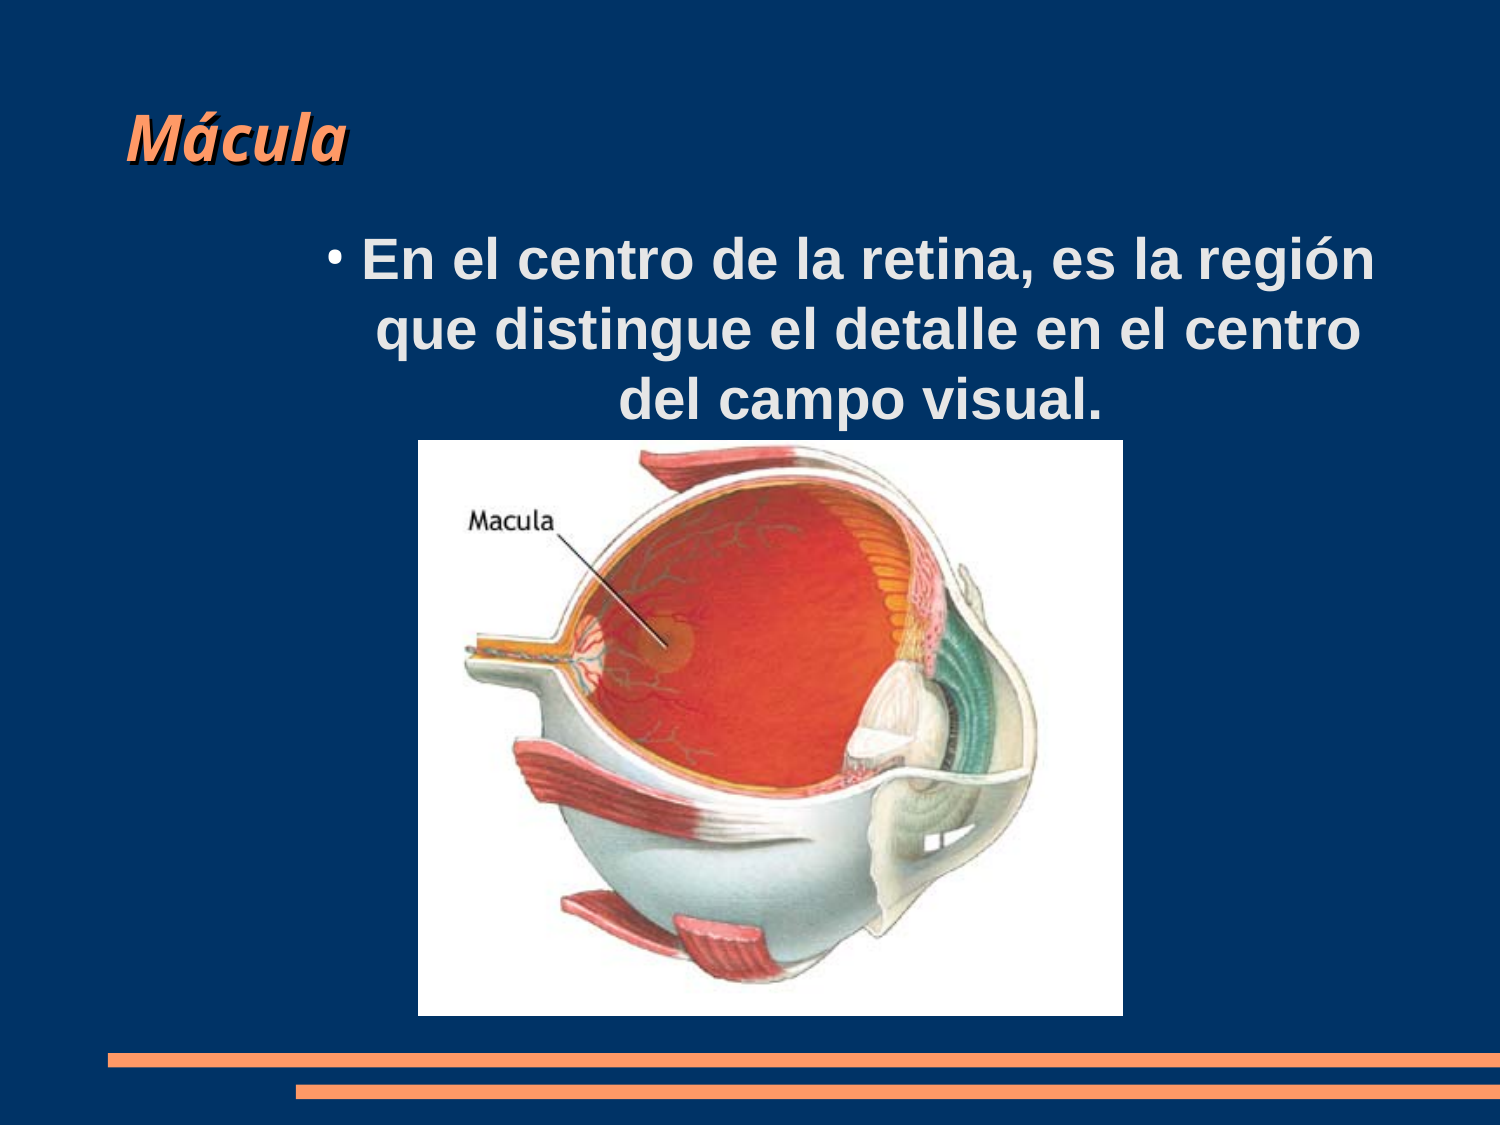

# Mácula
En el centro de la retina, es la región que distingue el detalle en el centro del campo visual.